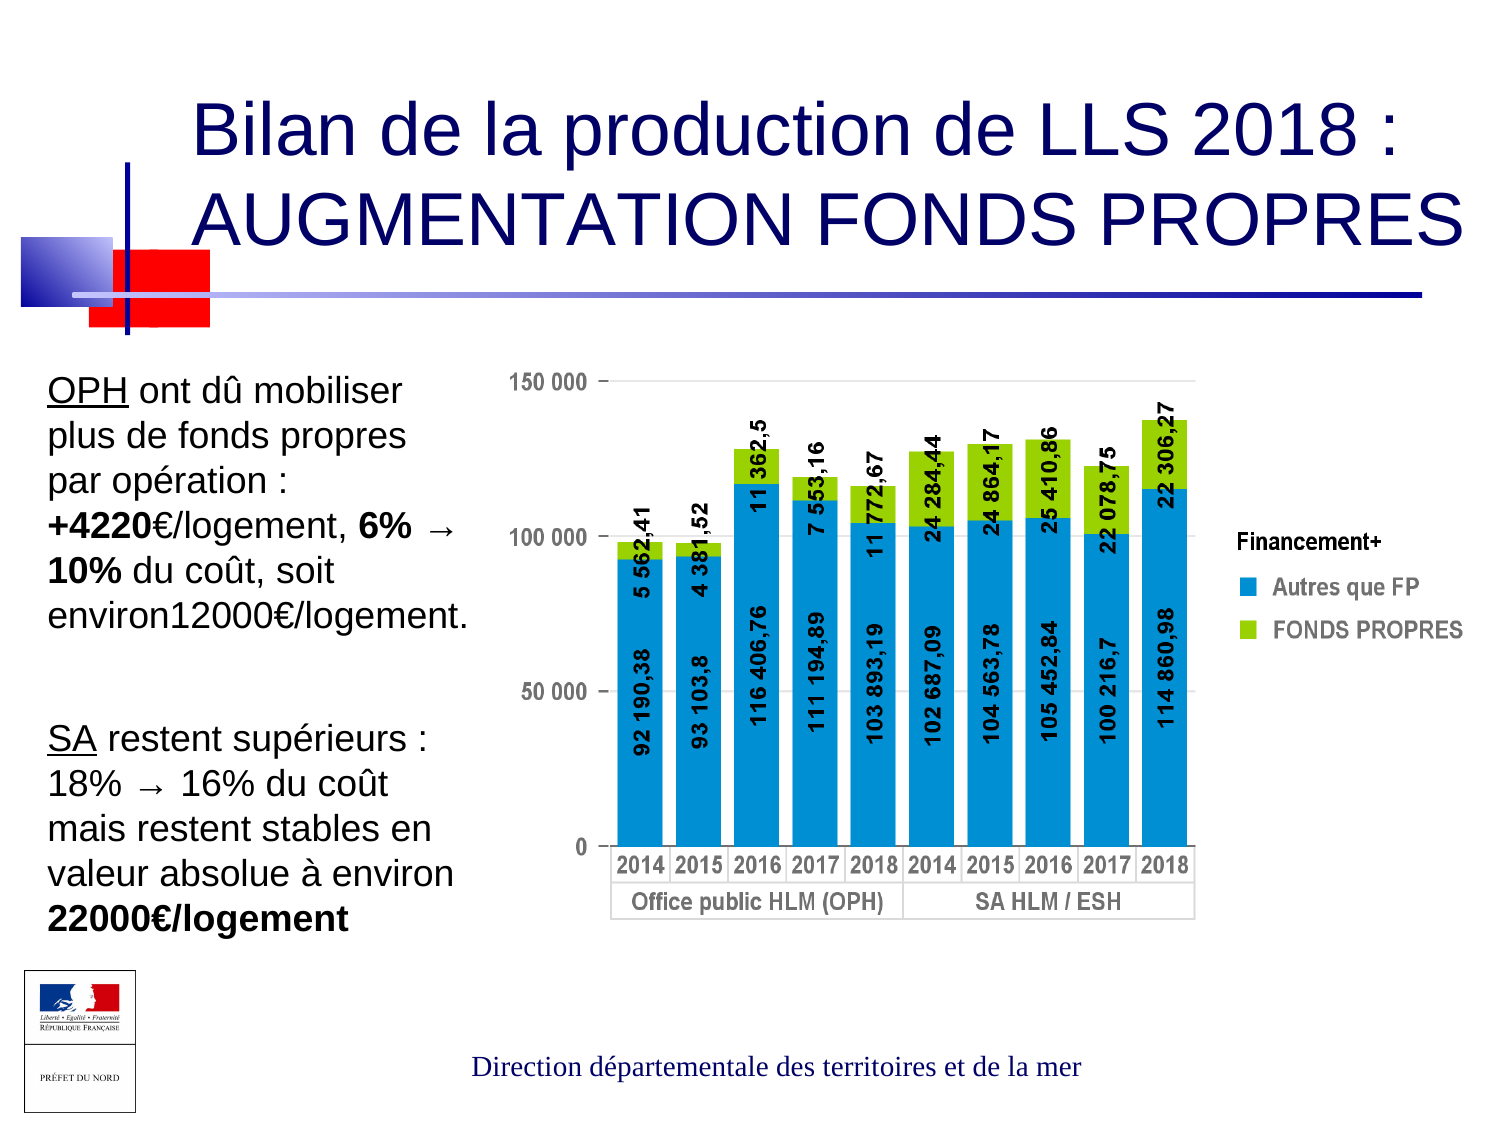

# Bilan de la production de LLS 2018 : AUGMENTATION FONDS PROPRES
OPH ont dû mobiliser plus de fonds propres par opération : +4220€/logement, 6% → 10% du coût, soit environ12000€/logement.
SA restent supérieurs : 18% → 16% du coût mais restent stables en valeur absolue à environ 22000€/logement